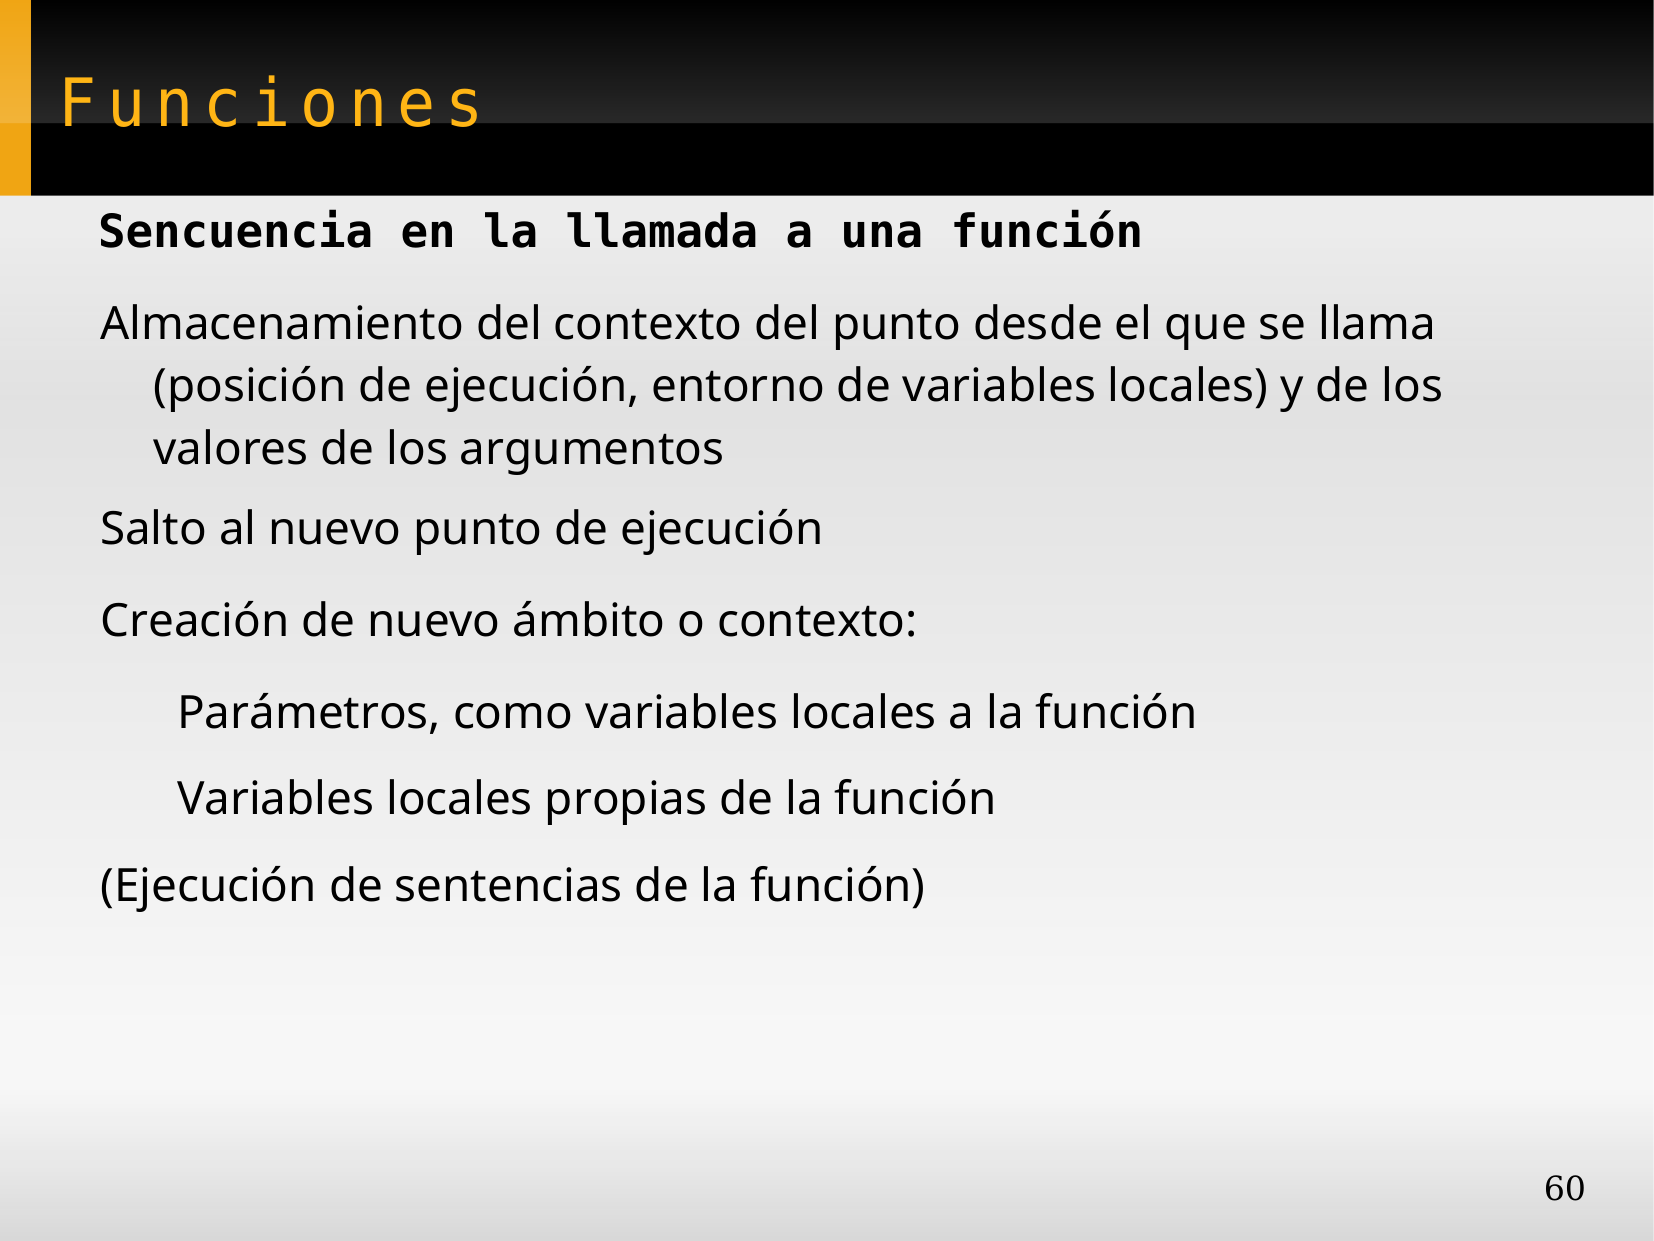

# Funciones
Sencuencia en la llamada a una función
Almacenamiento del contexto del punto desde el que se llama (posición de ejecución, entorno de variables locales) y de los valores de los argumentos
Salto al nuevo punto de ejecución
Creación de nuevo ámbito o contexto:
Parámetros, como variables locales a la función
Variables locales propias de la función
(Ejecución de sentencias de la función)
60